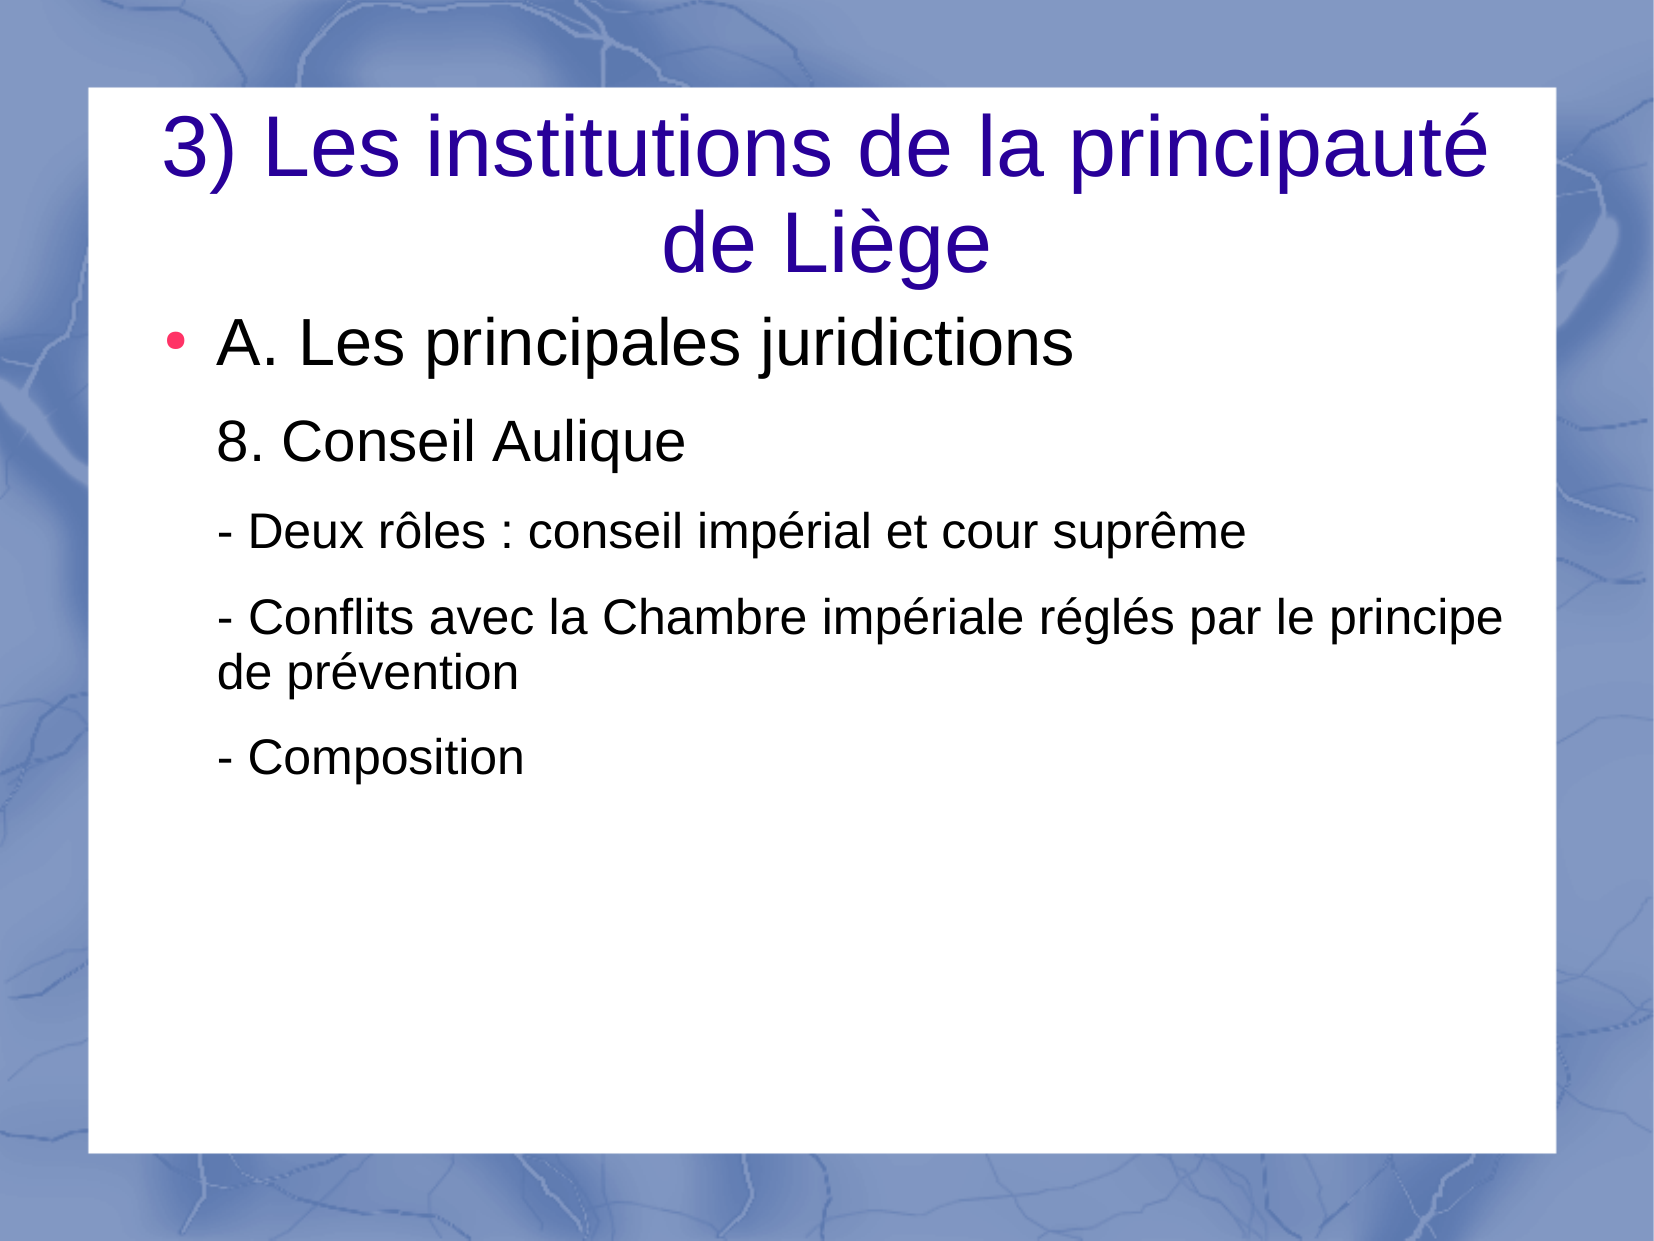

# 3) Les institutions de la principauté de Liège
A. Les principales juridictions
8. Conseil Aulique
- Deux rôles : conseil impérial et cour suprême
- Conflits avec la Chambre impériale réglés par le principe de prévention
- Composition